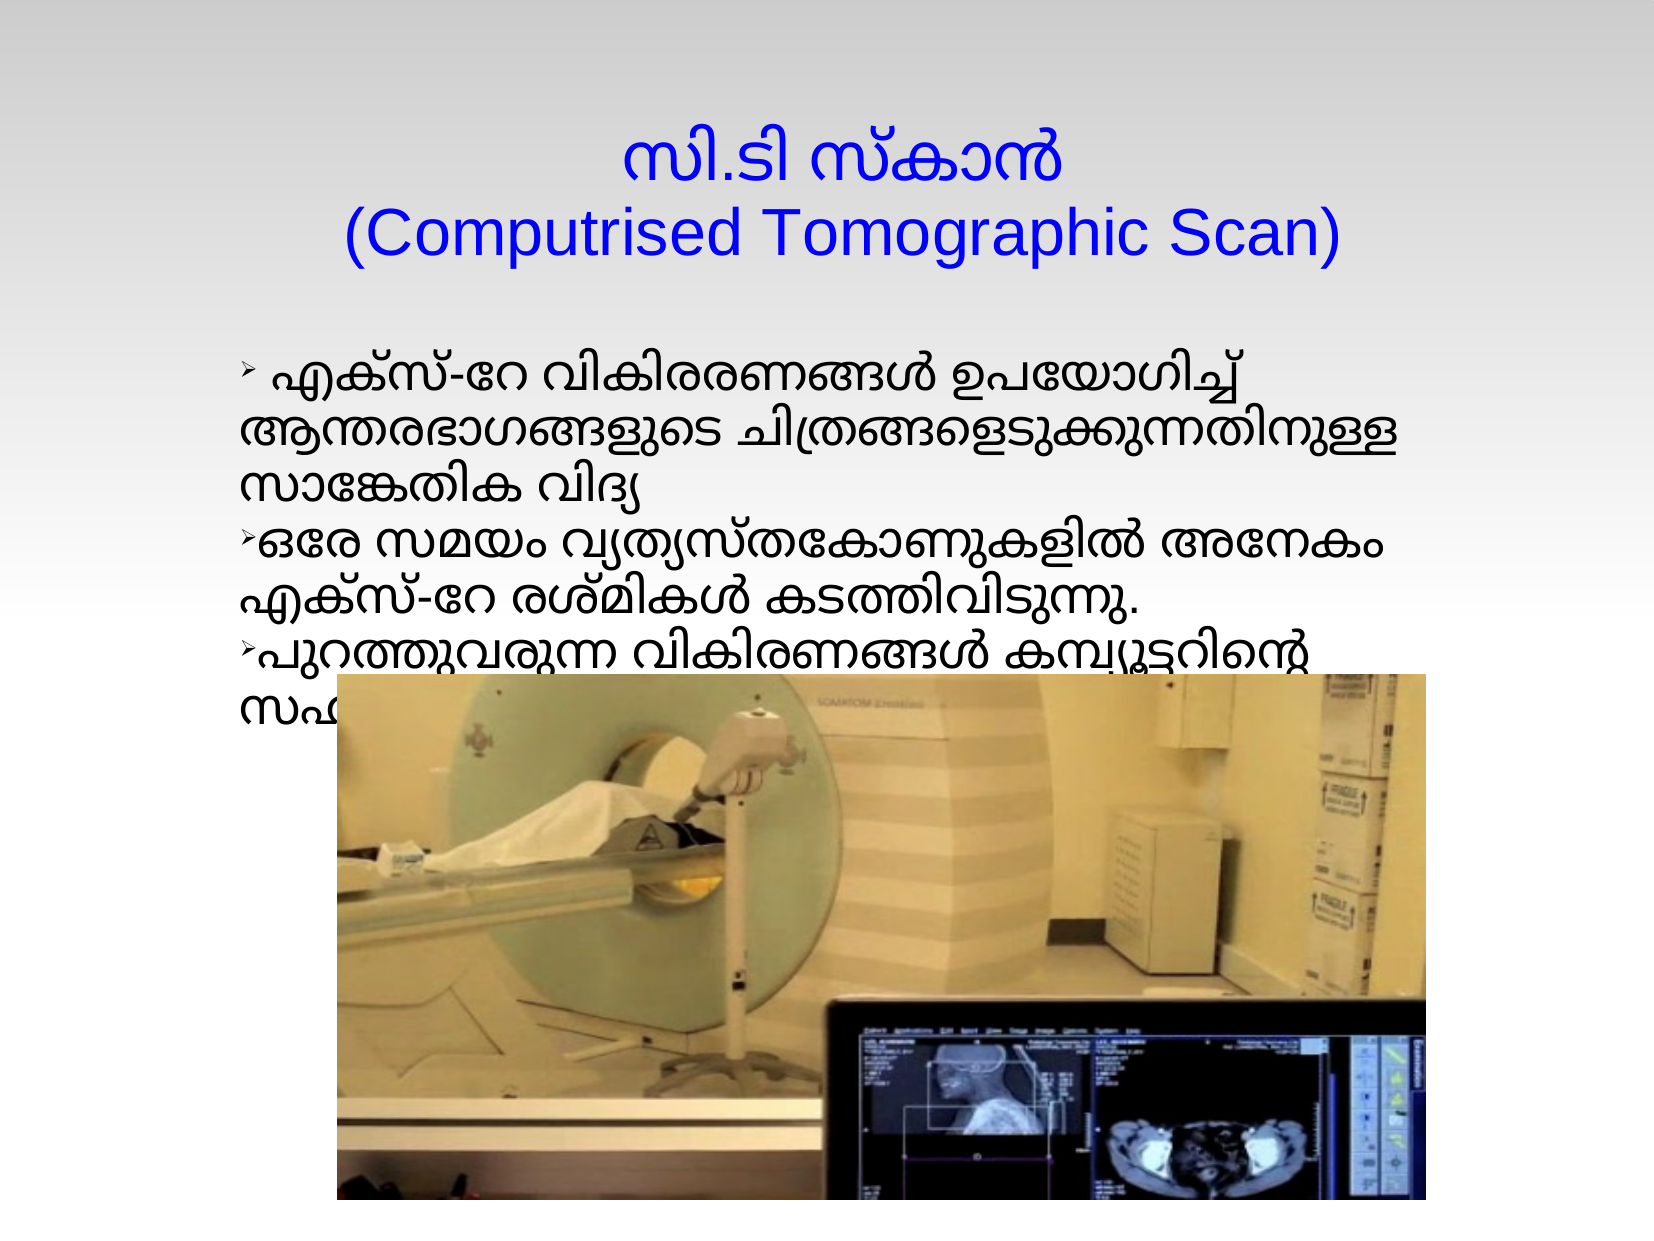

സി.ടി സ്കാന്‍
(Computrised Tomographic Scan)
 എക്സ്-റേ വികിരരണങ്ങള്‍ ഉപയോഗിച്ച് ആന്തരഭാഗങ്ങളുടെ ചിത്രങ്ങളെടുക്കുന്നതിനുള്ള സാങ്കേതിക വിദ്യ
ഒരേ സമയം വ്യത്യസ്തകോണുകളില്‍ അനേകം എക്സ്-റേ രശ്മികള്‍ കടത്തിവിടുന്നു.
പുറത്തുവരുന്ന വികിരണങ്ങള്‍ കമ്പ്യൂട്ടറിന്റെ സഹായത്തോടെ ത്രിമാനചിത്രങ്ങളാക്കുന്നു.